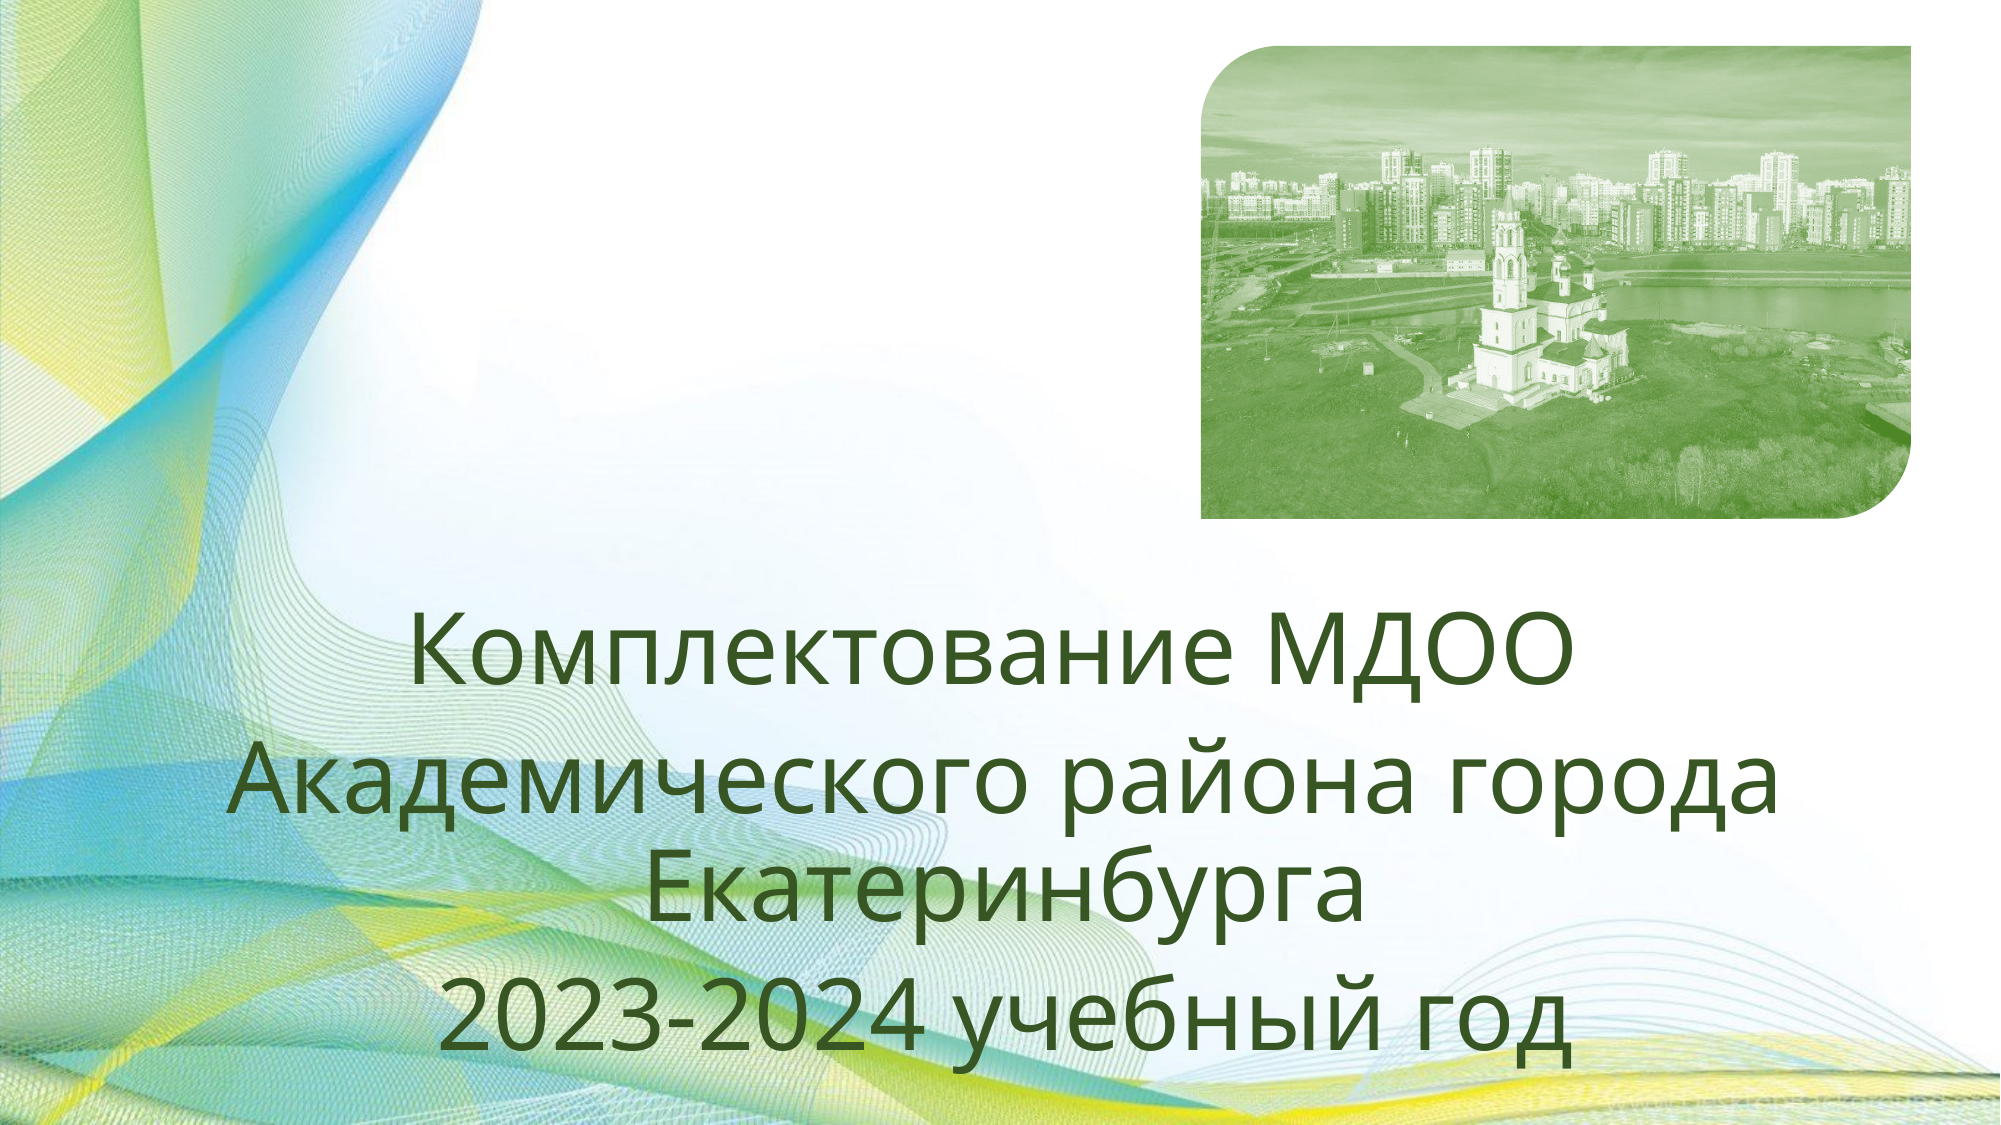

# Комплектование МДОО
Академического района города Екатеринбурга
2023-2024 учебный год